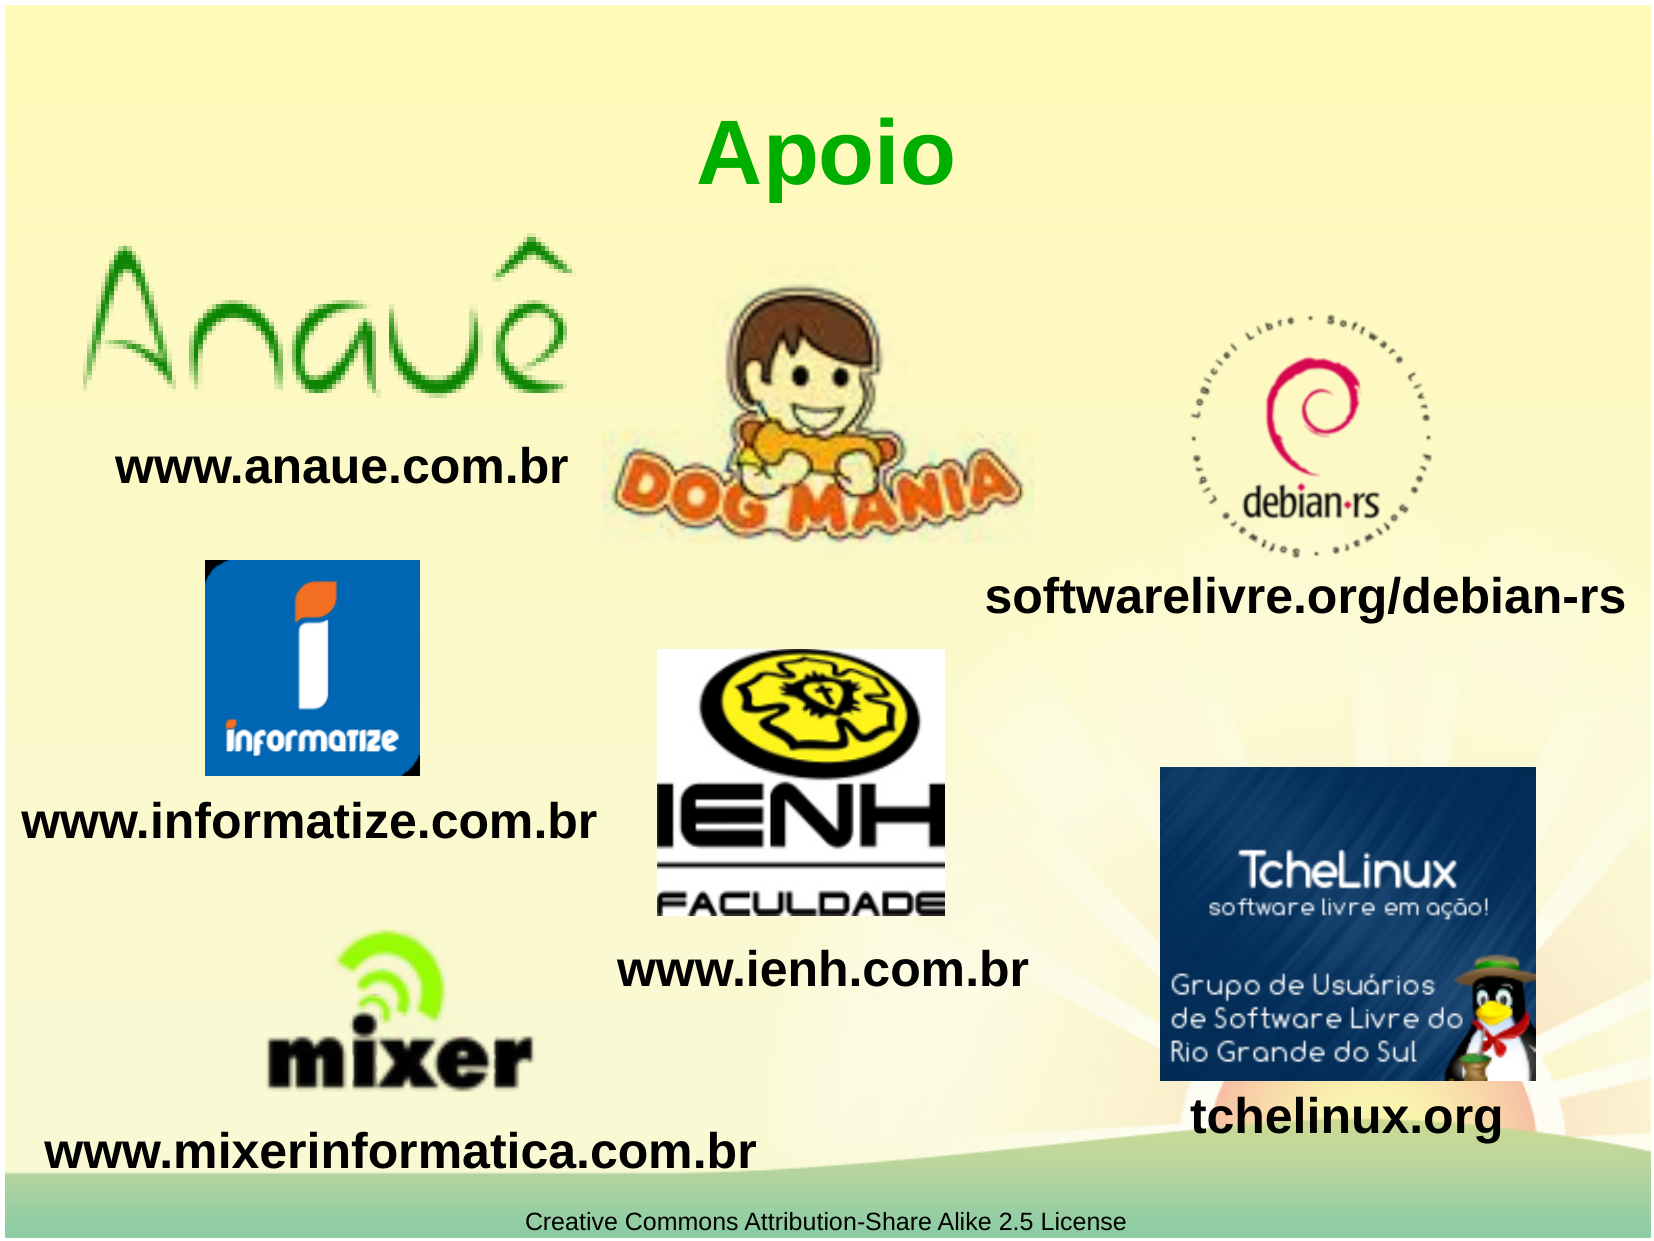

# Apoio
www.anaue.com.br
softwarelivre.org/debian-rs
www.informatize.com.br
www.ienh.com.br
tchelinux.org
www.mixerinformatica.com.br